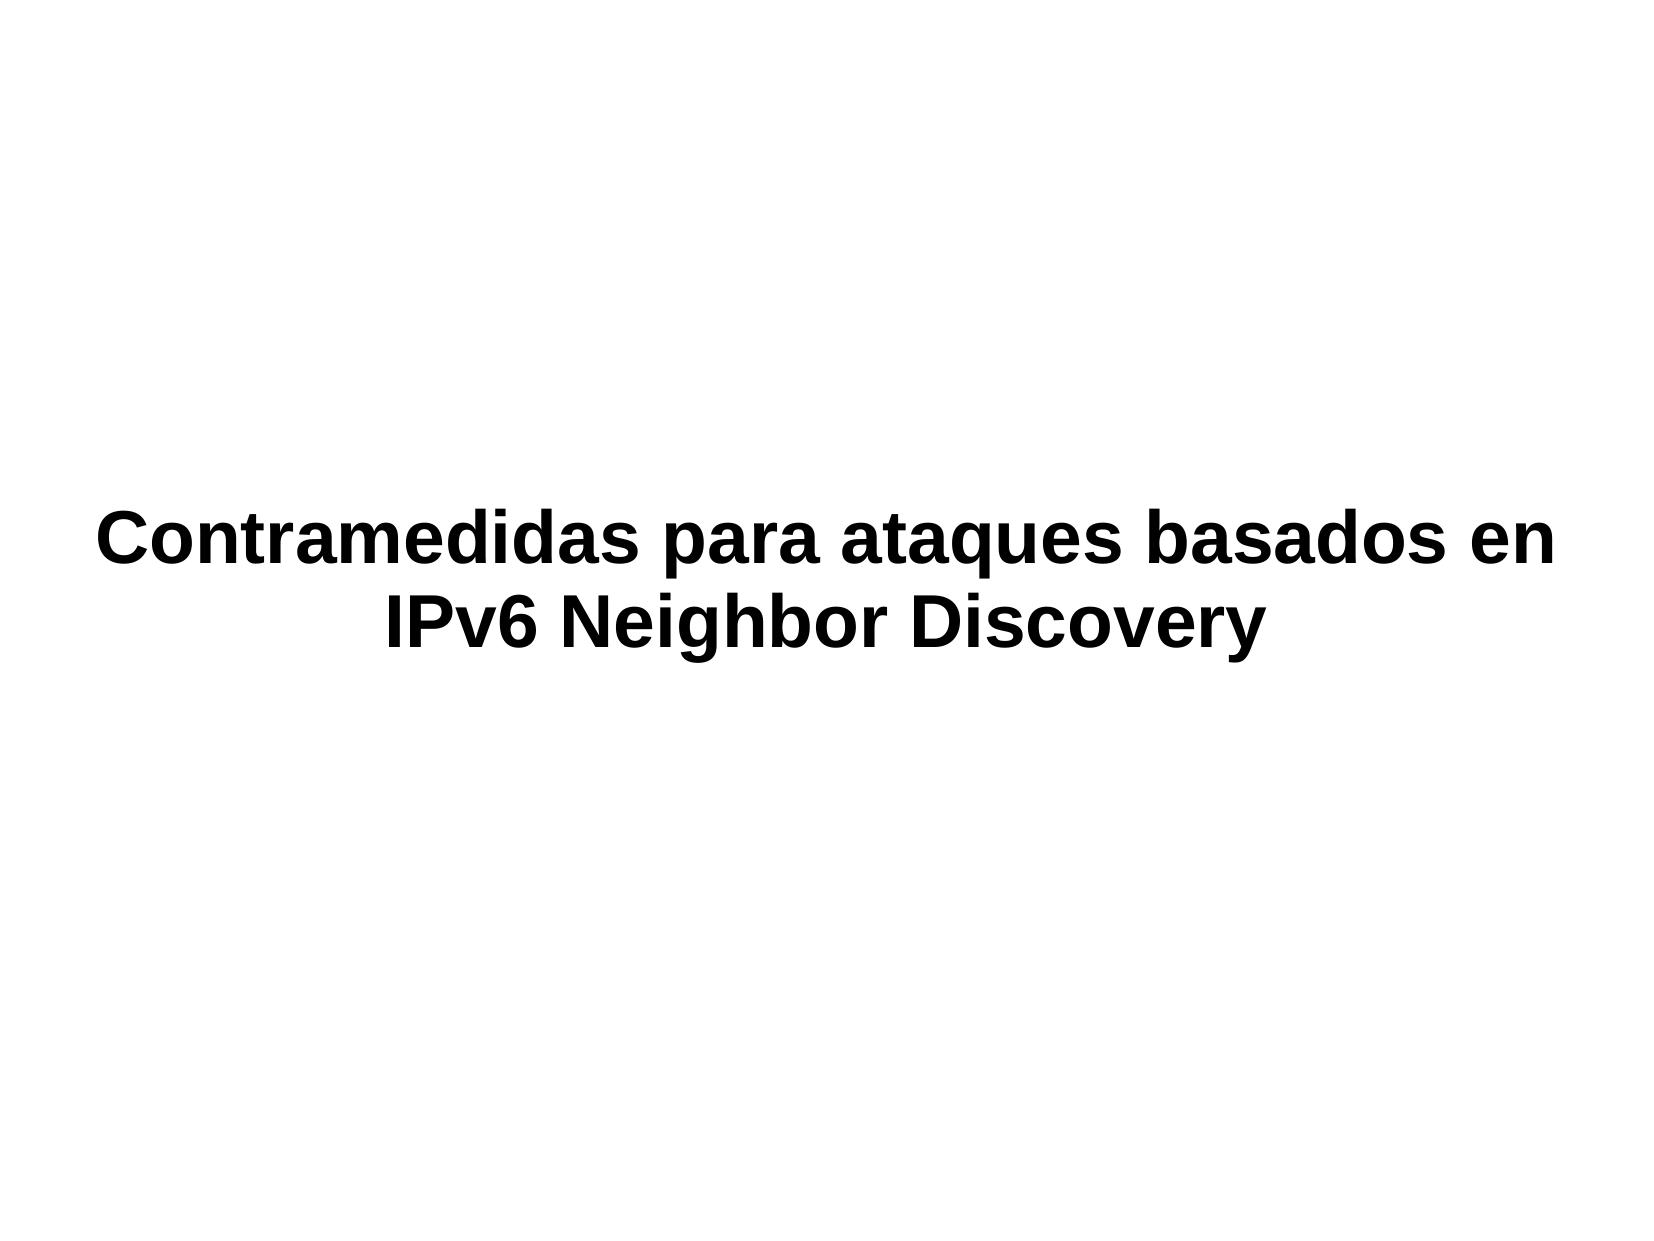

# Contramedidas para ataques basados en IPv6 Neighbor Discovery